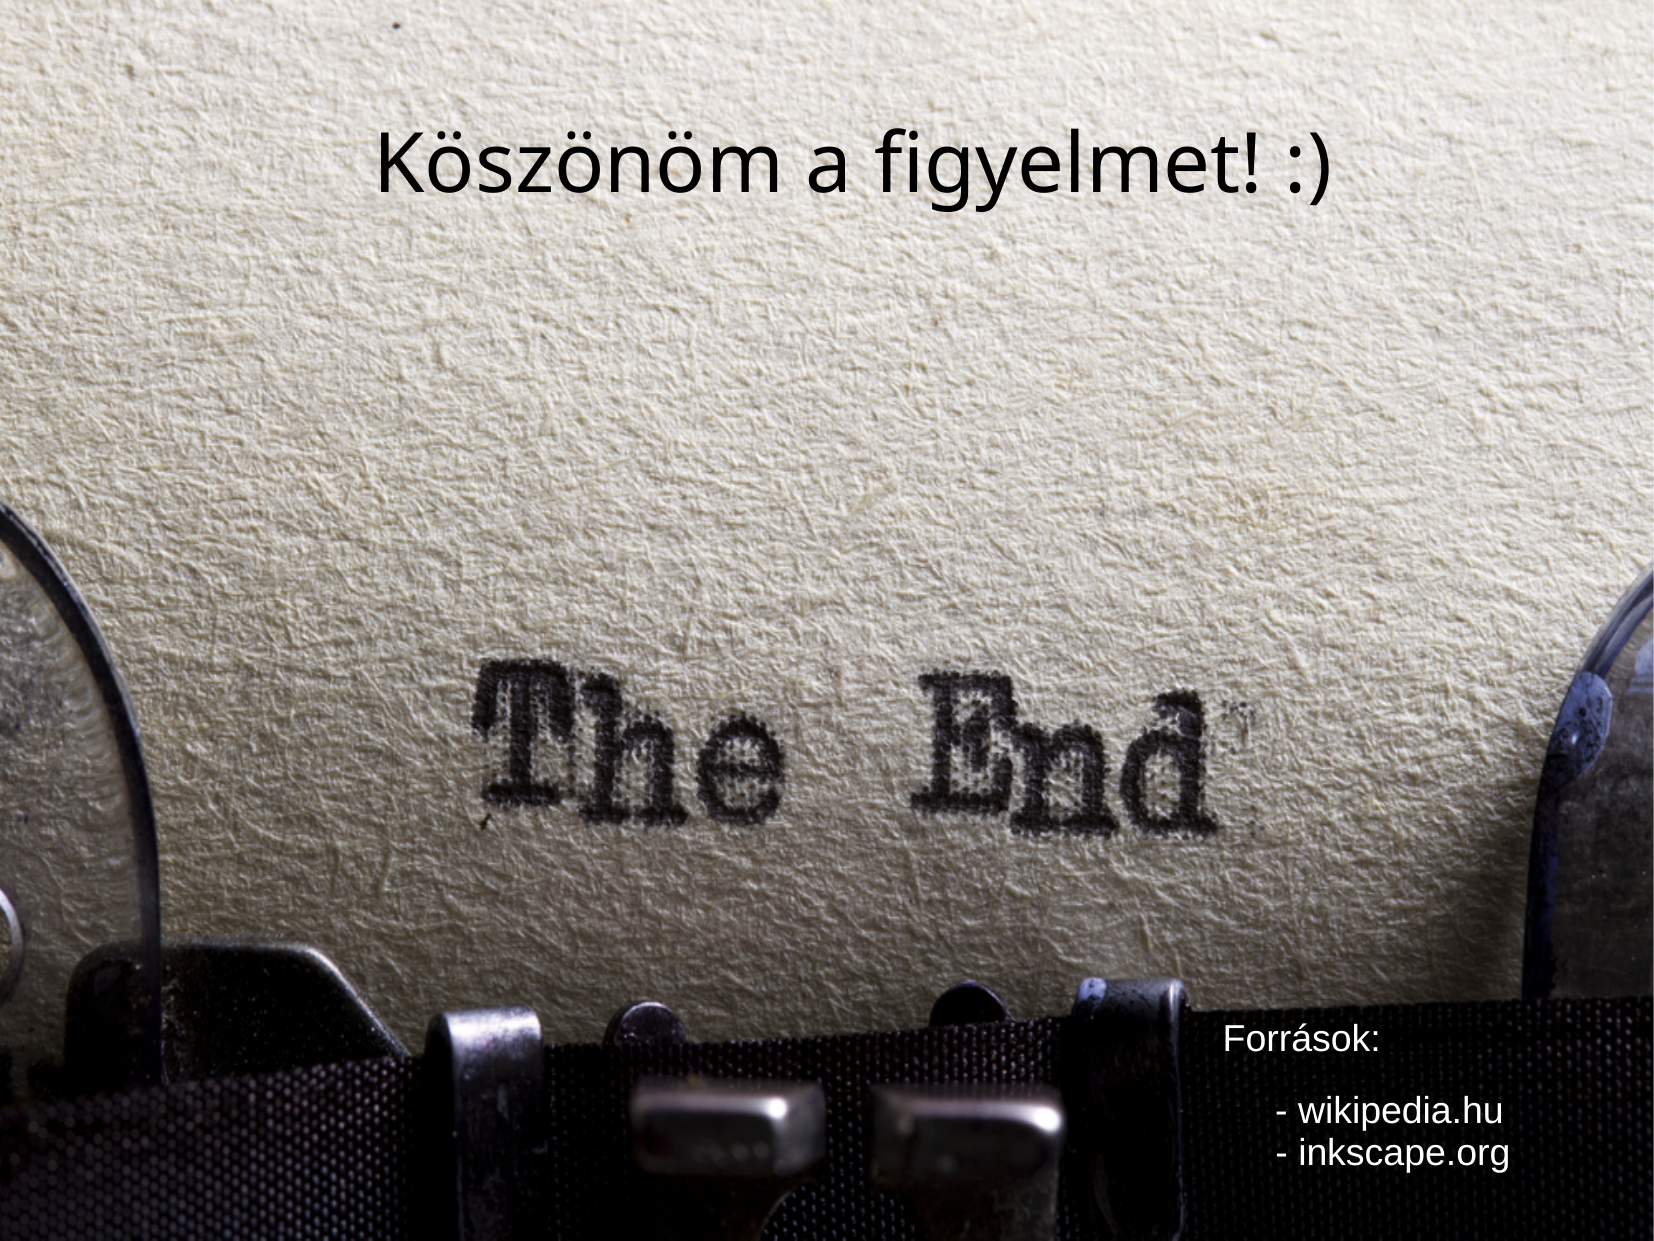

# Köszönöm a figyelmet! :)
Források:
 - wikipedia.hu
- inkscape.org